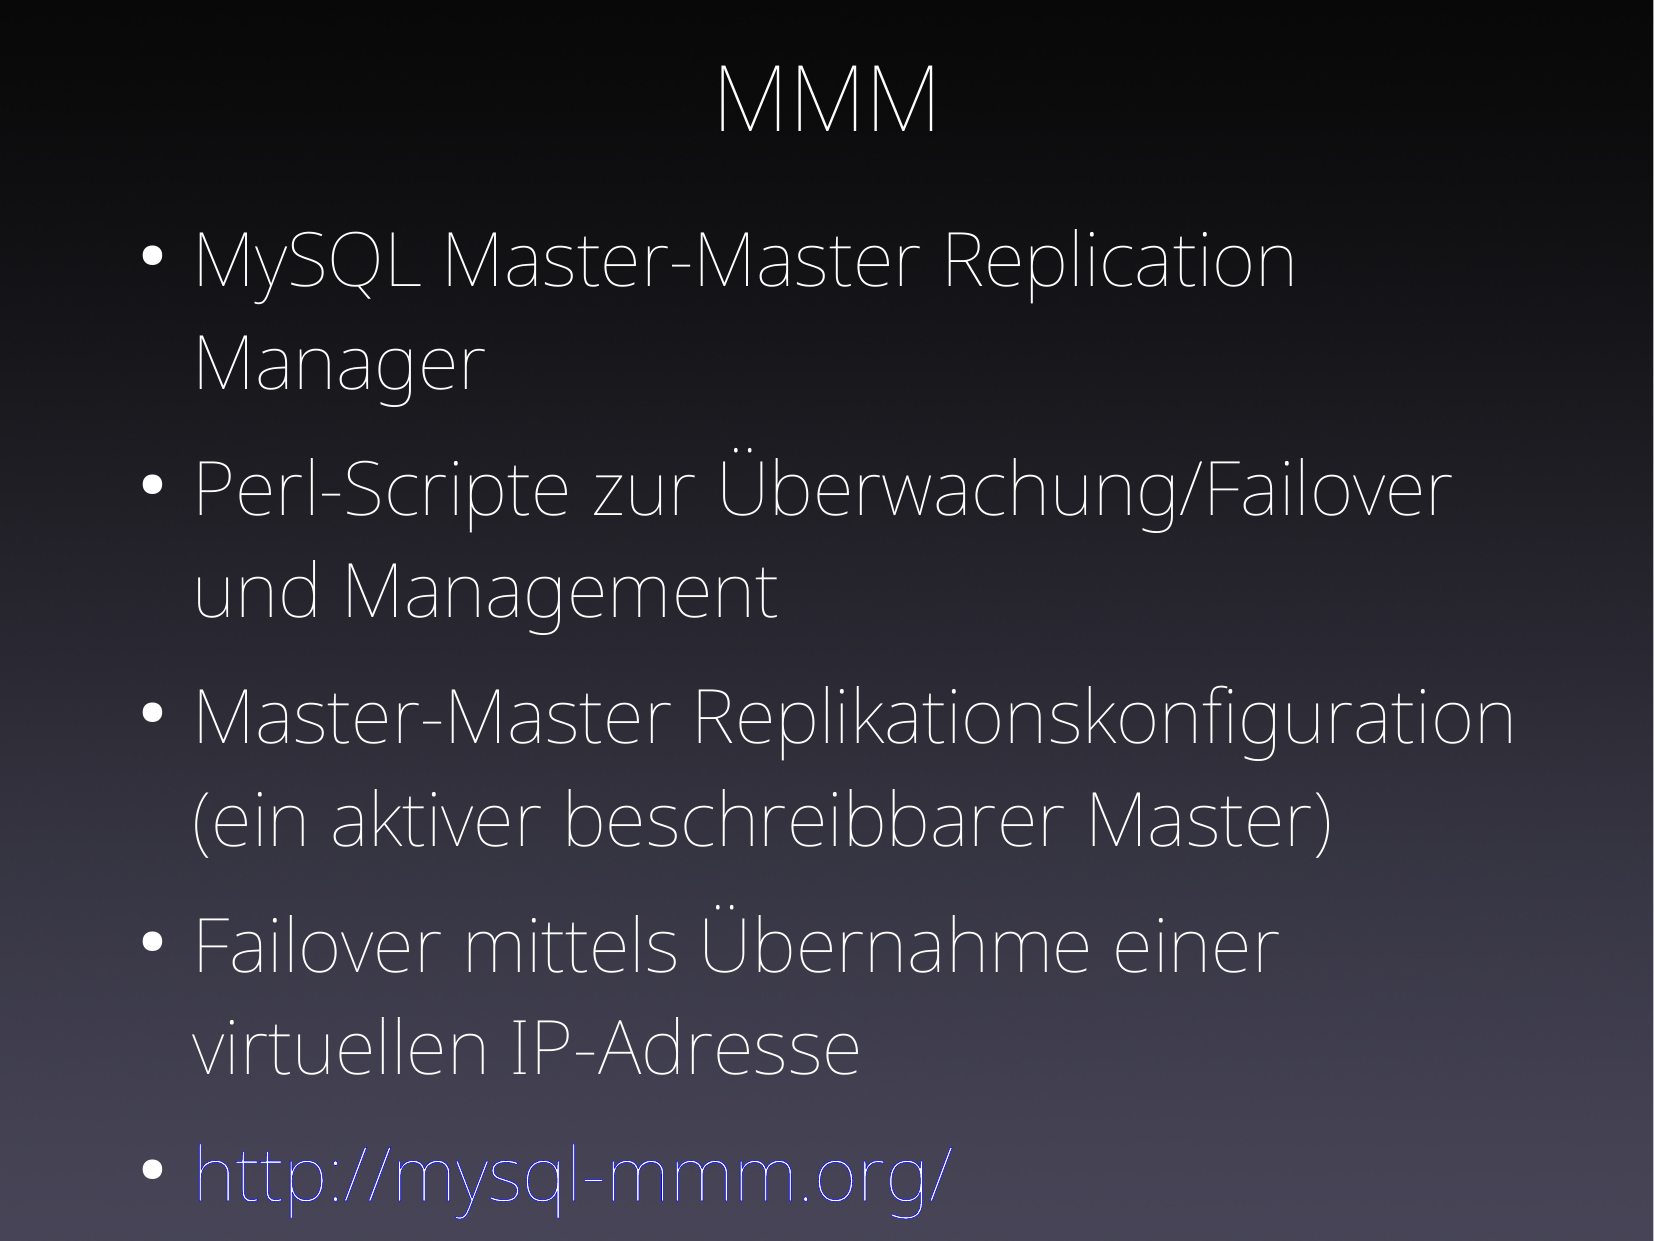

# MMM
MySQL Master-Master Replication Manager
Perl-Scripte zur Überwachung/Failover und Management
Master-Master Replikationskonfiguration (ein aktiver beschreibbarer Master)
Failover mittels Übernahme einer virtuellen IP-Adresse
http://mysql-mmm.org/